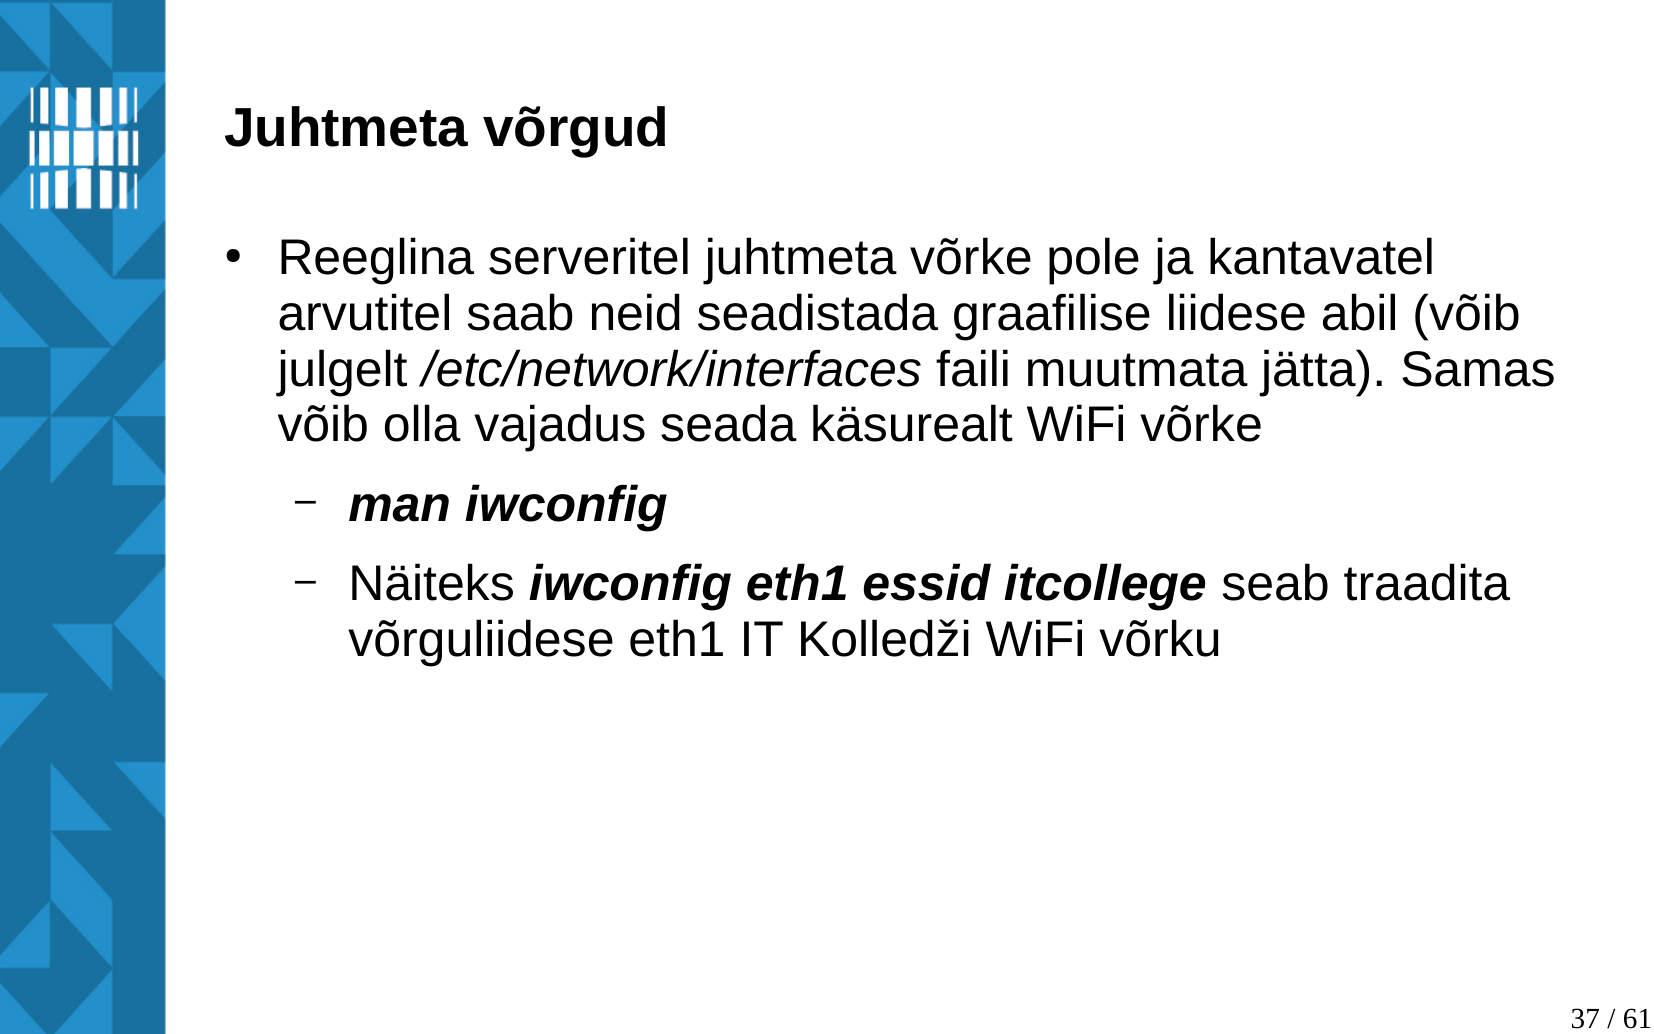

# Juhtmeta võrgud
Reeglina serveritel juhtmeta võrke pole ja kantavatel arvutitel saab neid seadistada graafilise liidese abil (võib julgelt /etc/network/interfaces faili muutmata jätta). Samas võib olla vajadus seada käsurealt WiFi võrke
man iwconfig
Näiteks iwconfig eth1 essid itcollege seab traadita võrguliidese eth1 IT Kolledži WiFi võrku
37